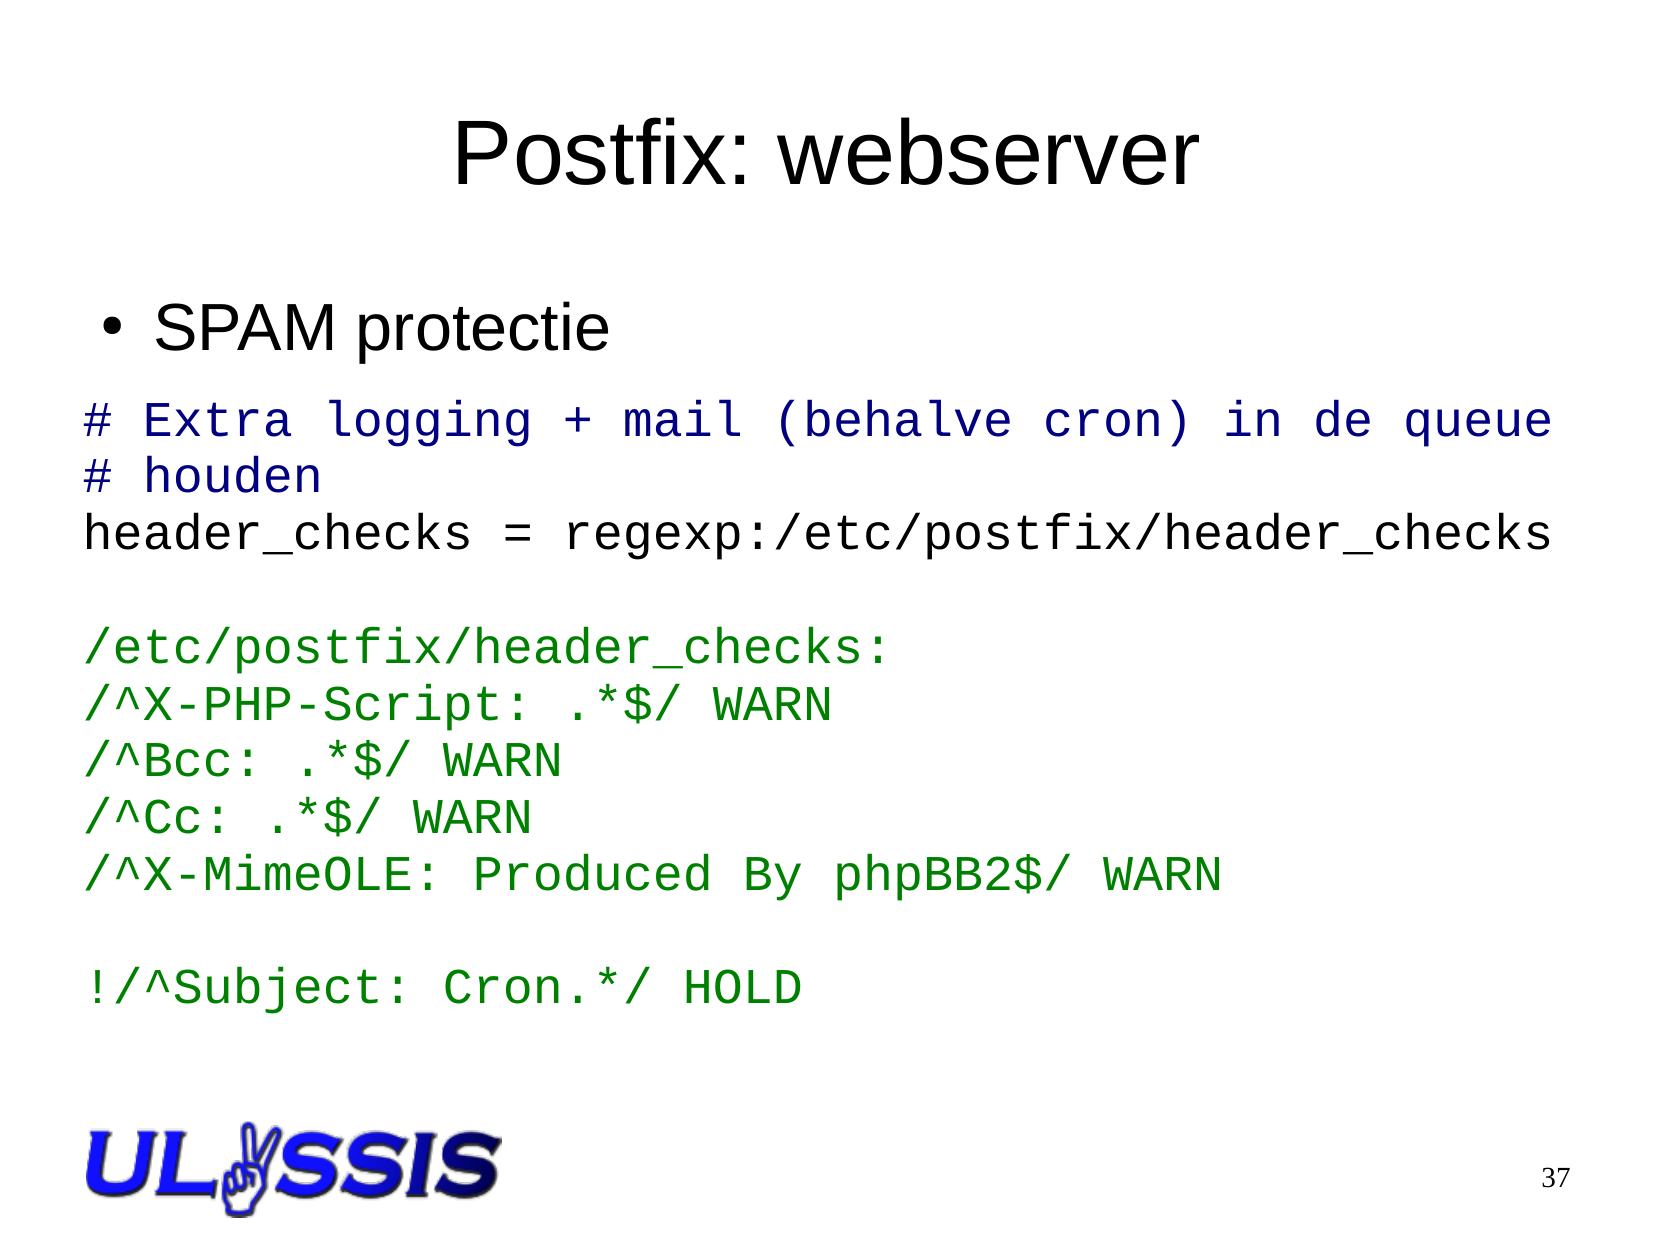

# Postfix: webserver
SPAM protectie
# Extra logging + mail (behalve cron) in de queue
# houden
header_checks = regexp:/etc/postfix/header_checks
/etc/postfix/header_checks:
/^X-PHP-Script: .*$/ WARN
/^Bcc: .*$/ WARN
/^Cc: .*$/ WARN
/^X-MimeOLE: Produced By phpBB2$/ WARN
!/^Subject: Cron.*/ HOLD
37